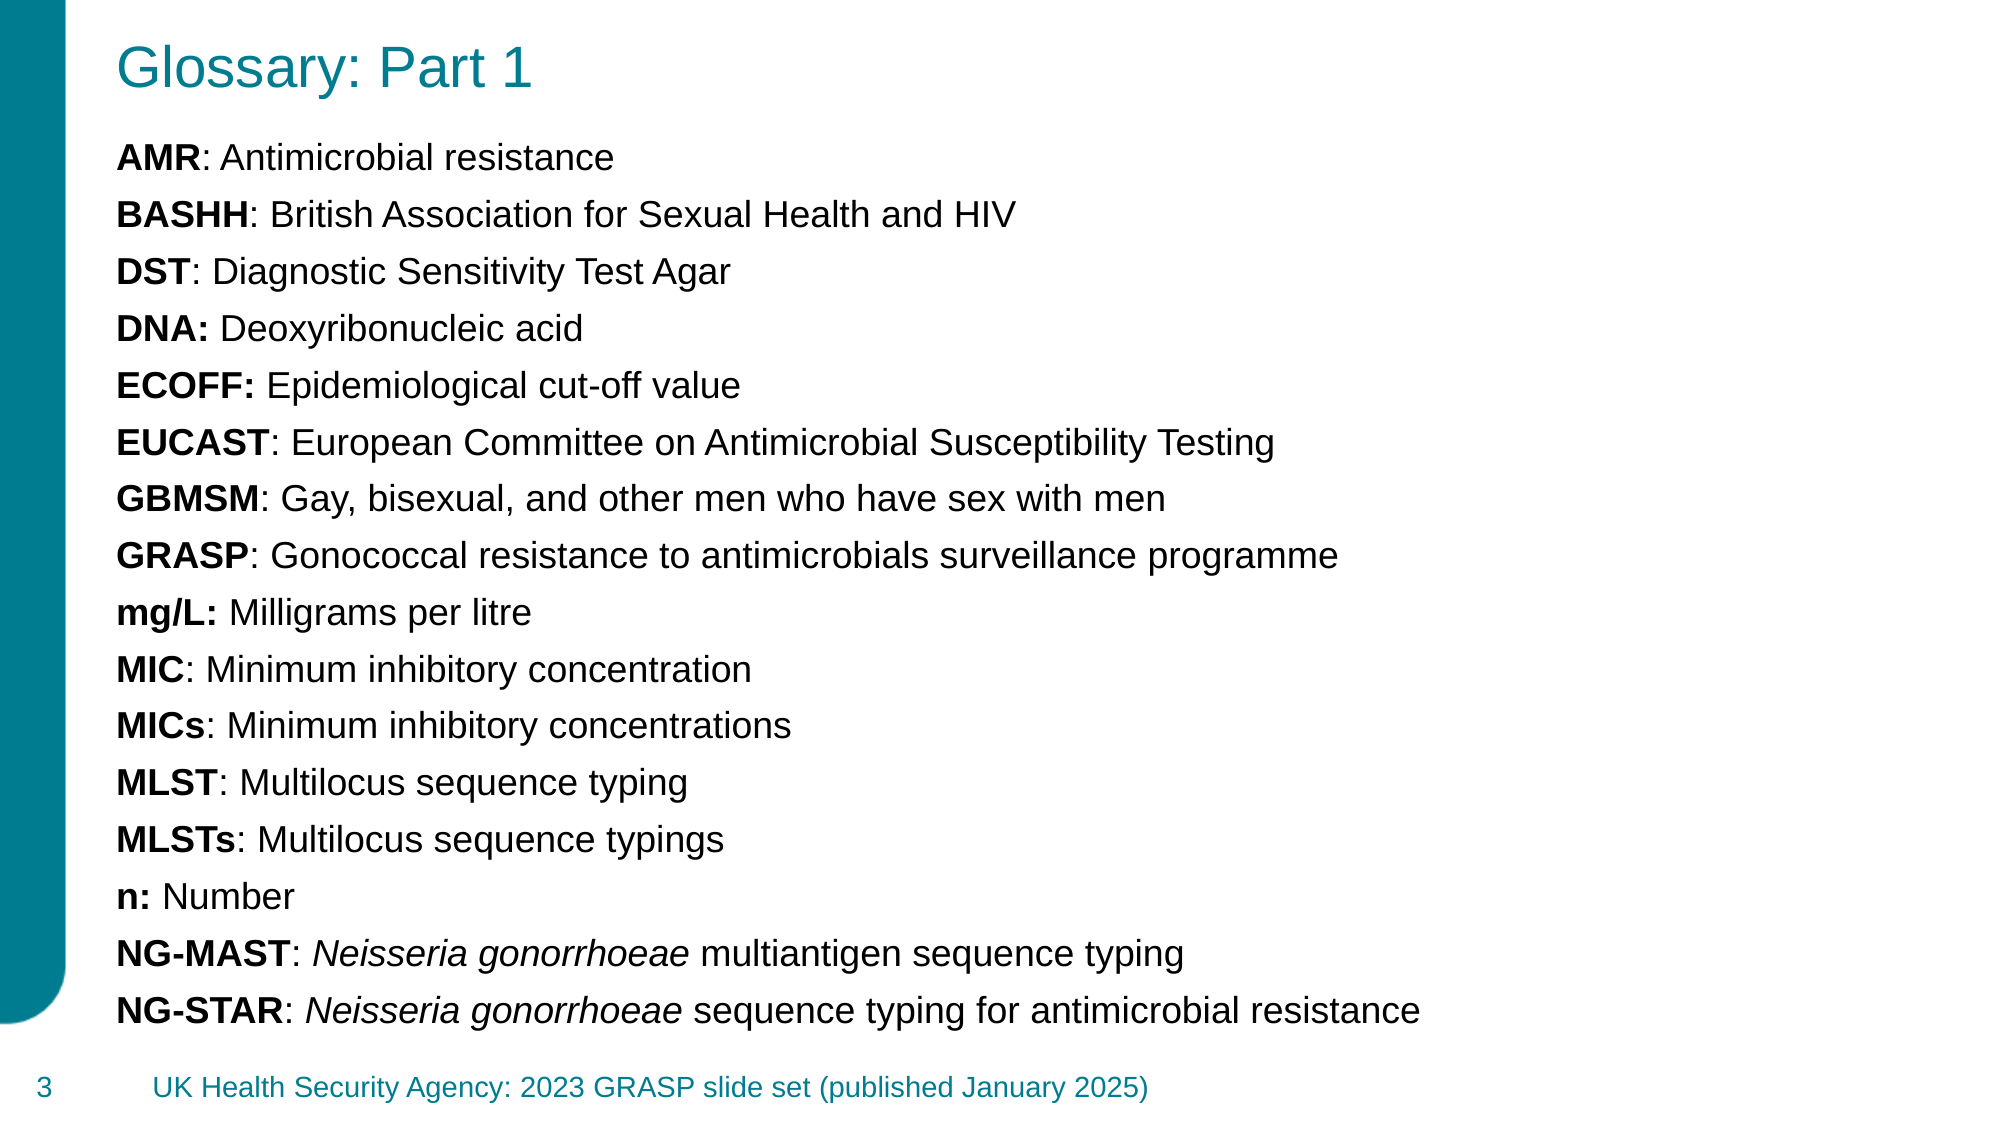

# Glossary: Part 1
AMR: Antimicrobial resistance
BASHH: British Association for Sexual Health and HIV
DST: Diagnostic Sensitivity Test Agar
DNA: Deoxyribonucleic acid
ECOFF: Epidemiological cut-off value
EUCAST: European Committee on Antimicrobial Susceptibility Testing
GBMSM: Gay, bisexual, and other men who have sex with men
GRASP: Gonococcal resistance to antimicrobials surveillance programme
mg/L: Milligrams per litre
MIC: Minimum inhibitory concentration
MICs: Minimum inhibitory concentrations
MLST: Multilocus sequence typing
MLSTs: Multilocus sequence typings
n: Number
NG-MAST: Neisseria gonorrhoeae multiantigen sequence typing
NG-STAR: Neisseria gonorrhoeae sequence typing for antimicrobial resistance
3
UK Health Security Agency: 2023 GRASP slide set (published January 2025)